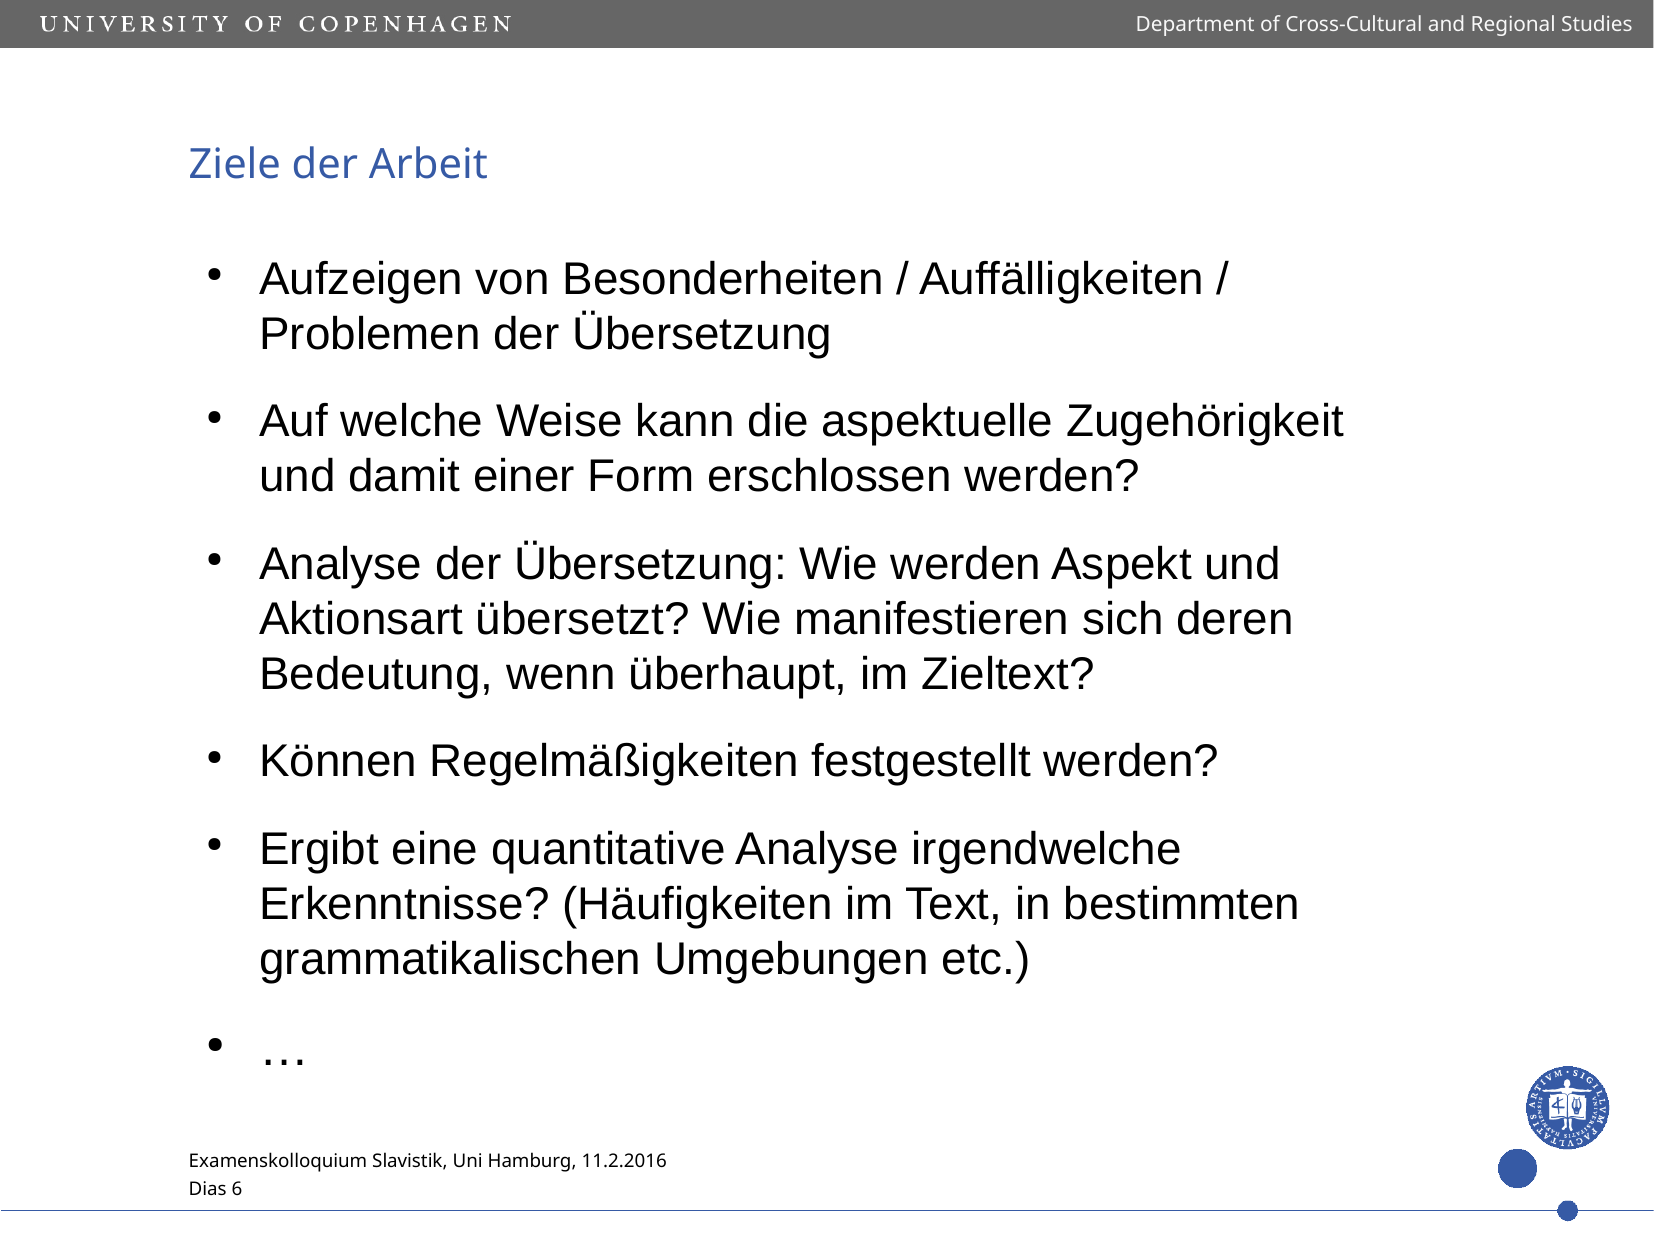

Department of Cross-Cultural and Regional Studies
# Ziele der Arbeit
Aufzeigen von Besonderheiten / Auffälligkeiten / Problemen der Übersetzung
Auf welche Weise kann die aspektuelle Zugehörigkeit und damit einer Form erschlossen werden?
Analyse der Übersetzung: Wie werden Aspekt und Aktionsart übersetzt? Wie manifestieren sich deren Bedeutung, wenn überhaupt, im Zieltext?
Können Regelmäßigkeiten festgestellt werden?
Ergibt eine quantitative Analyse irgendwelche Erkenntnisse? (Häufigkeiten im Text, in bestimmten grammatikalischen Umgebungen etc.)
…
Examenskolloquium Slavistik, Uni Hamburg, 11.2.2016
Dias